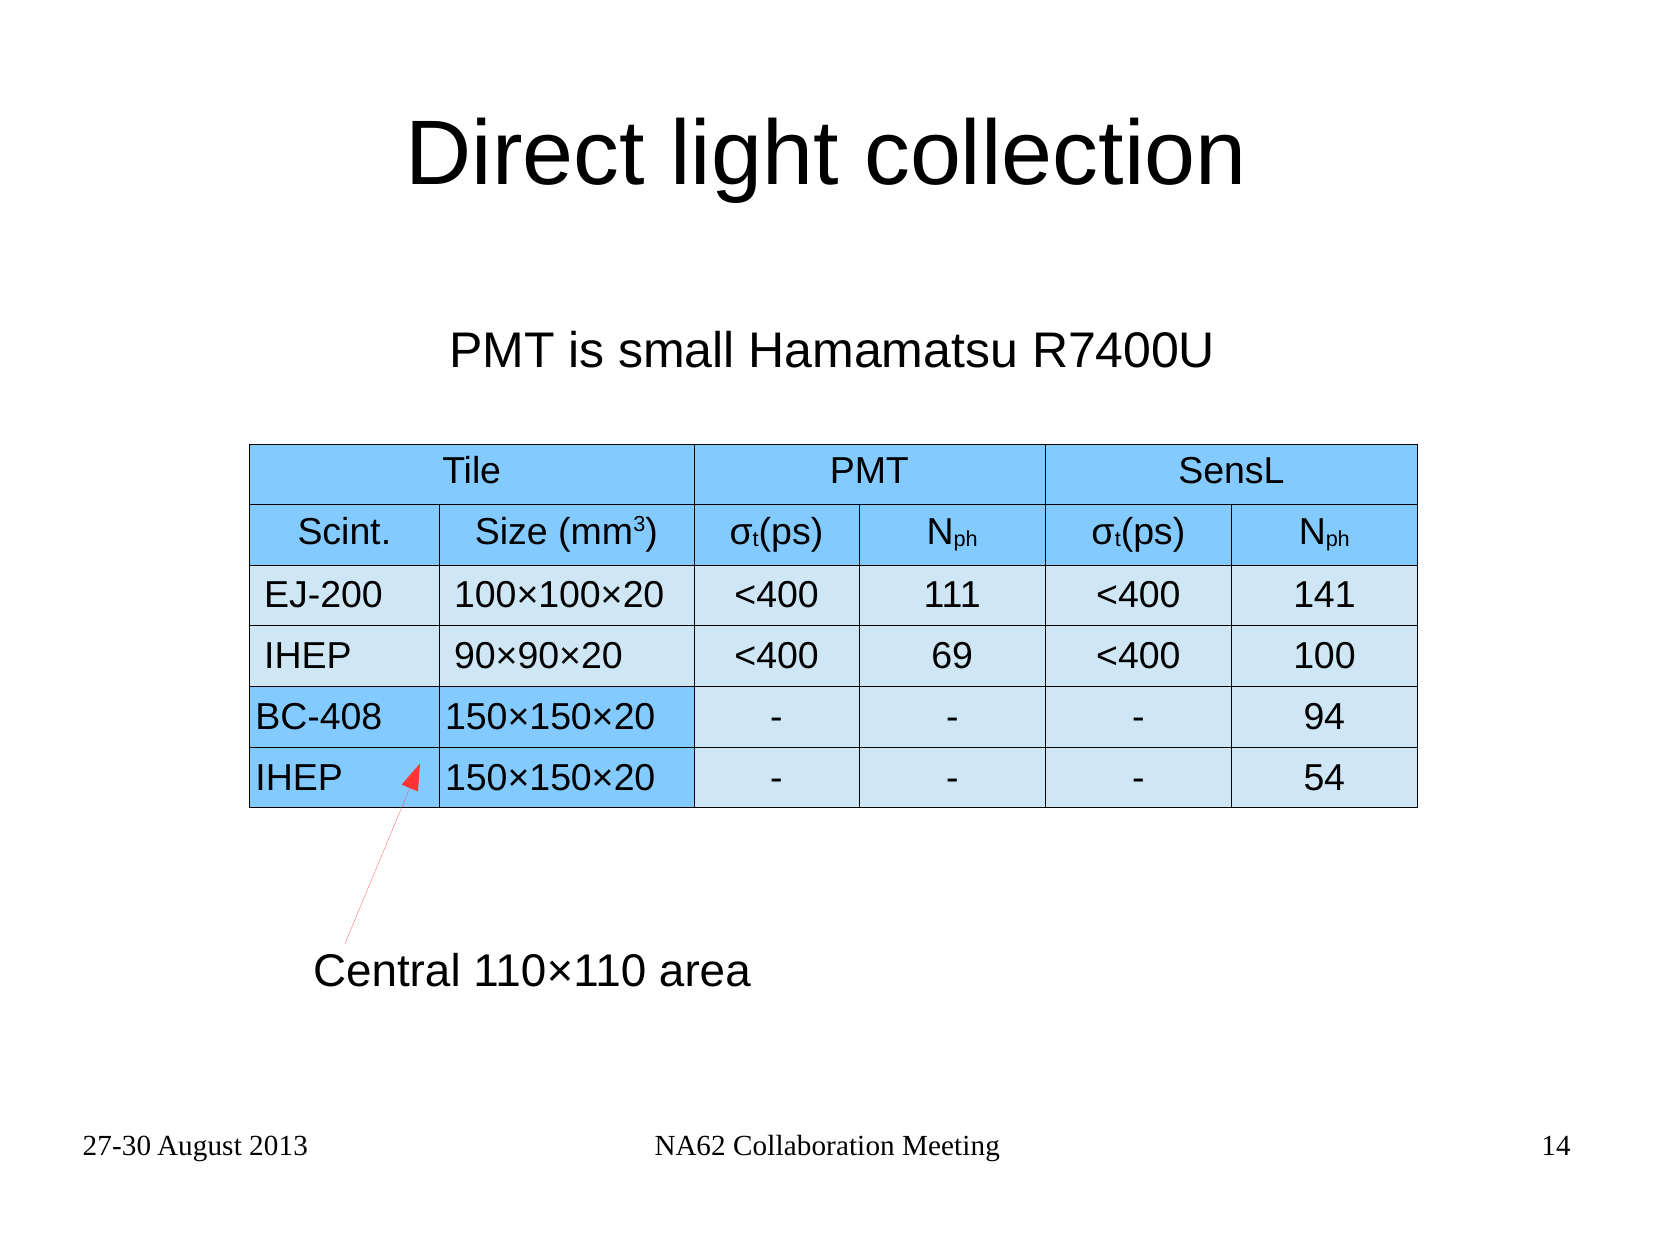

# Direct light collection
PMT is small Hamamatsu R7400U
| Tile | | PMT | | SensL | |
| --- | --- | --- | --- | --- | --- |
| Scint. | Size (mm3) | σt(ps) | Nph | σt(ps) | Nph |
| EJ-200 | 100×100×20 | <400 | 111 | <400 | 141 |
| IHEP | 90×90×20 | <400 | 69 | <400 | 100 |
| BC-408 | 150×150×20 | - | - | - | 94 |
| IHEP | 150×150×20 | - | - | - | 54 |
Central 110×110 area
27-30 August 2013
NA62 Collaboration Meeting
14